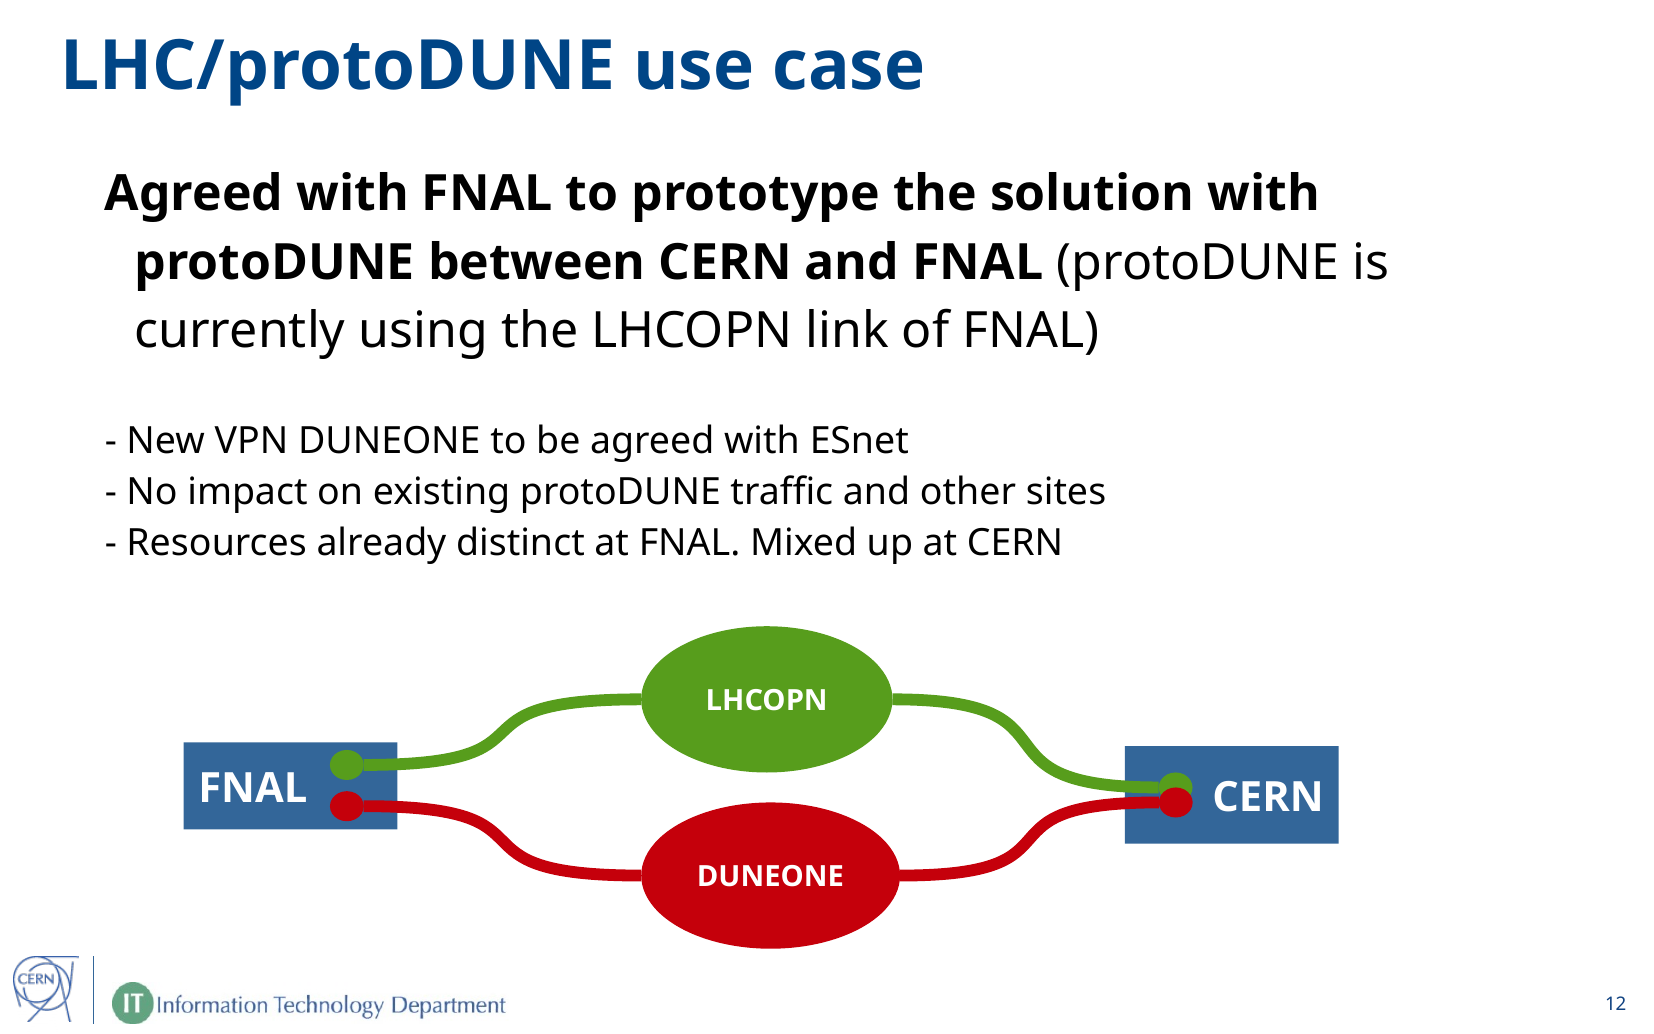

# LHC/protoDUNE use case
Agreed with FNAL to prototype the solution with protoDUNE between CERN and FNAL (protoDUNE is currently using the LHCOPN link of FNAL)
- New VPN DUNEONE to be agreed with ESnet
- No impact on existing protoDUNE traffic and other sites
- Resources already distinct at FNAL. Mixed up at CERN
LHCOPN
FNAL
CERN
DUNEONE